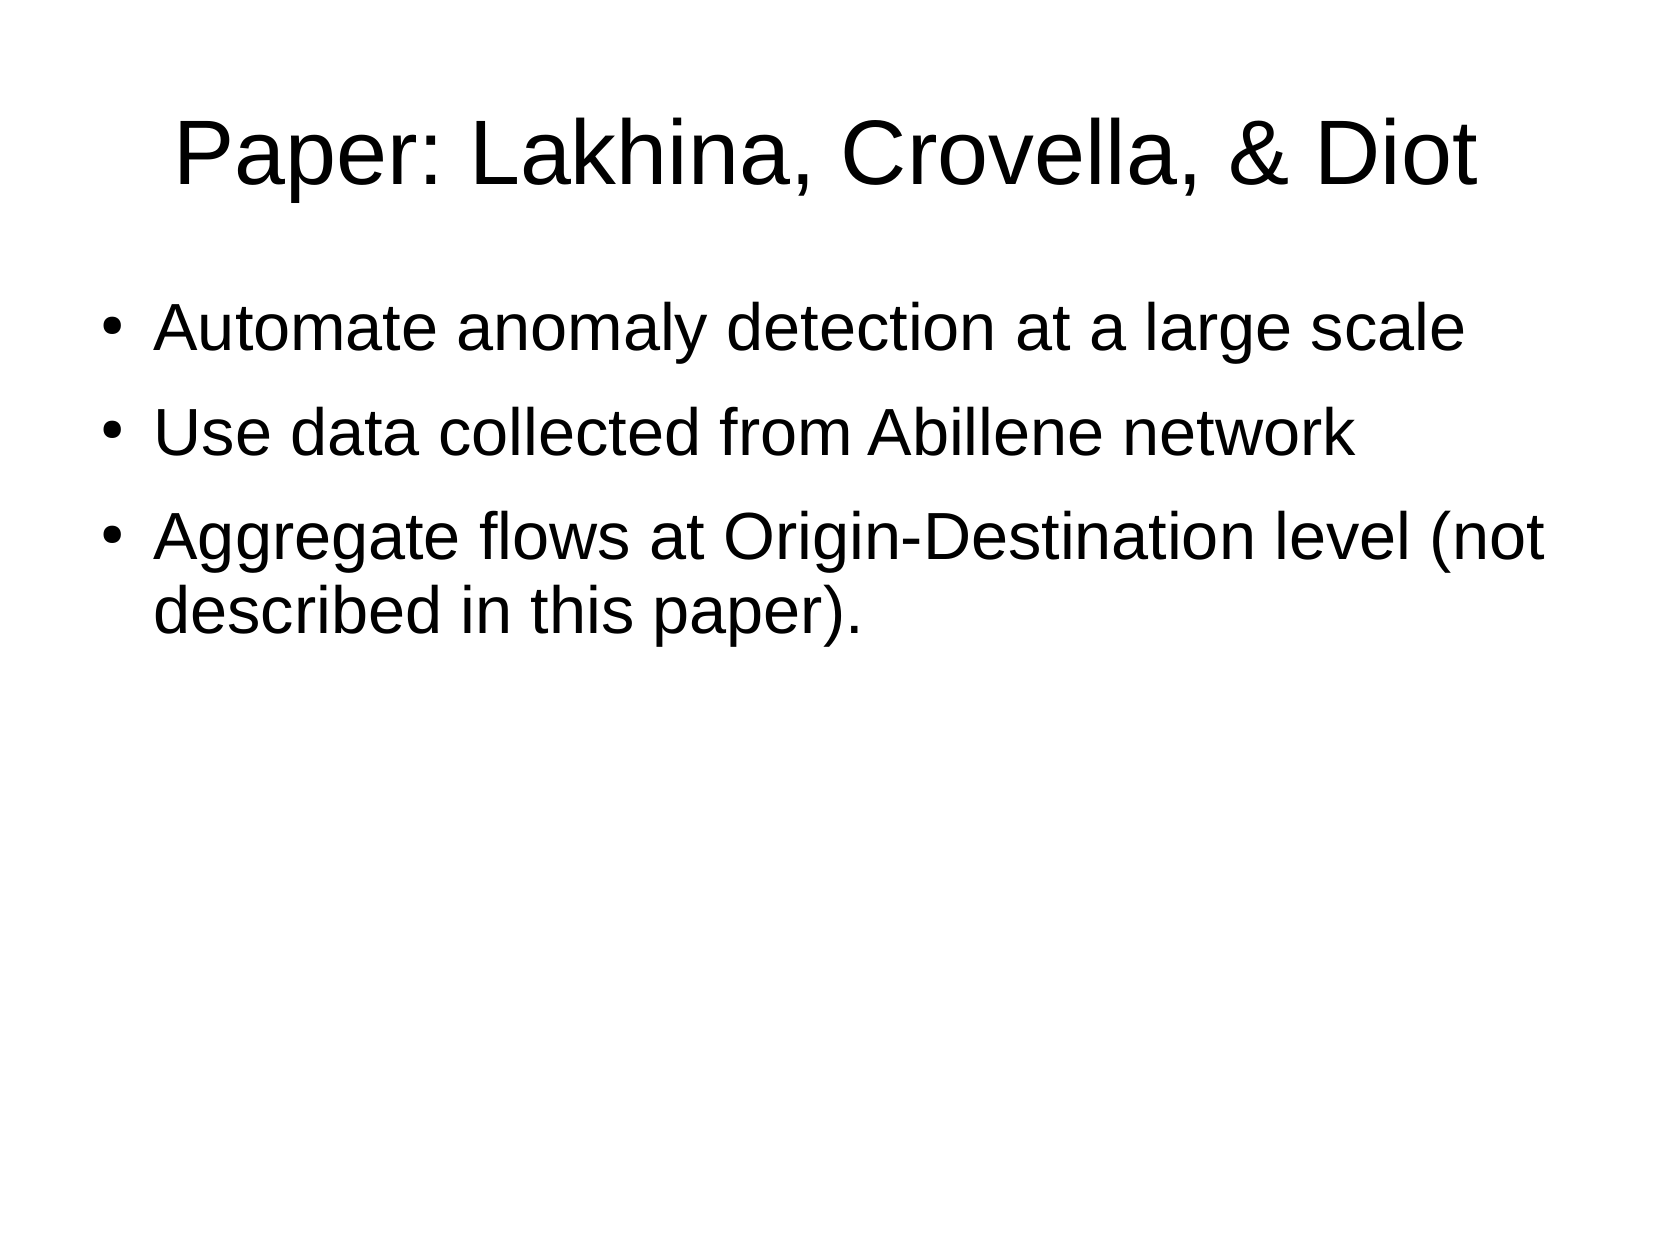

# Paper: Lakhina, Crovella, & Diot
Automate anomaly detection at a large scale
Use data collected from Abillene network
Aggregate flows at Origin-Destination level (not described in this paper).